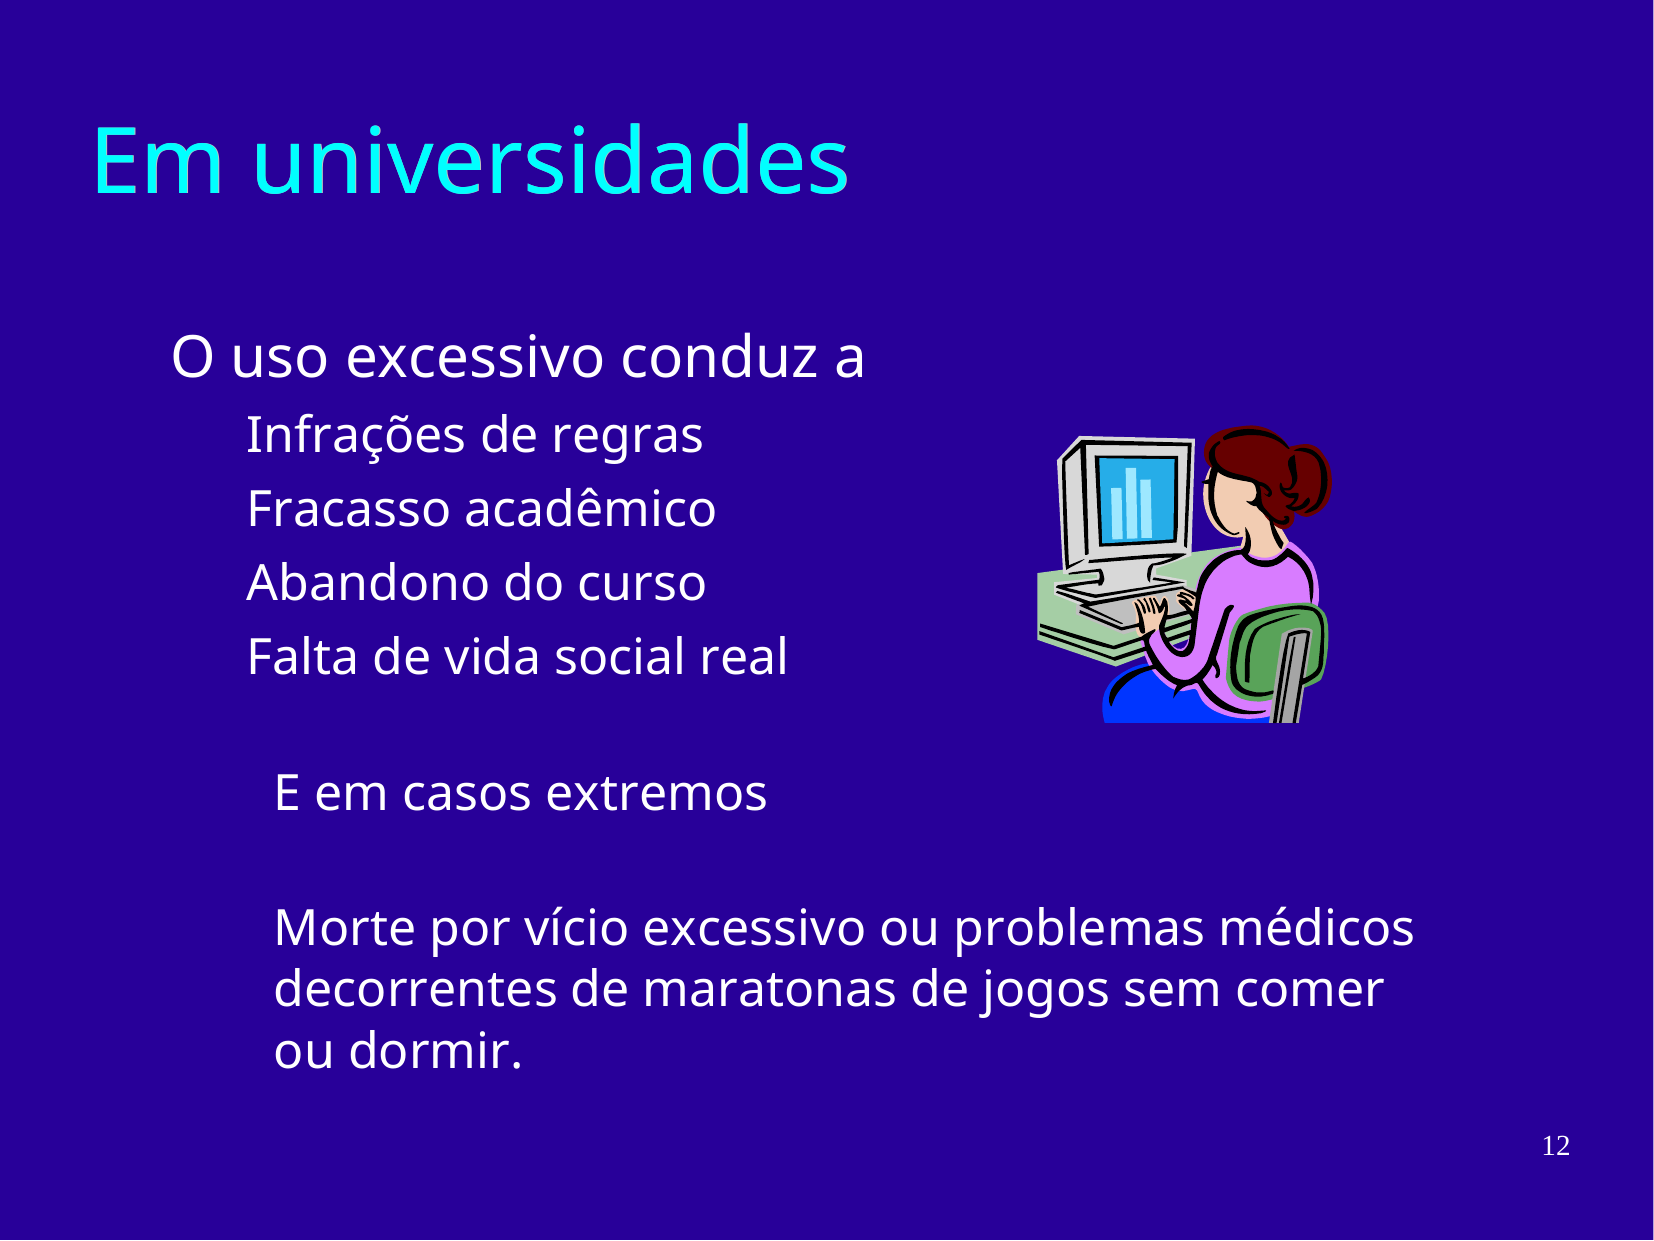

# Em universidades
O uso excessivo conduz a
Infrações de regras
Fracasso acadêmico
Abandono do curso
Falta de vida social real
E em casos extremos
Morte por vício excessivo ou problemas médicos decorrentes de maratonas de jogos sem comer ou dormir.
12